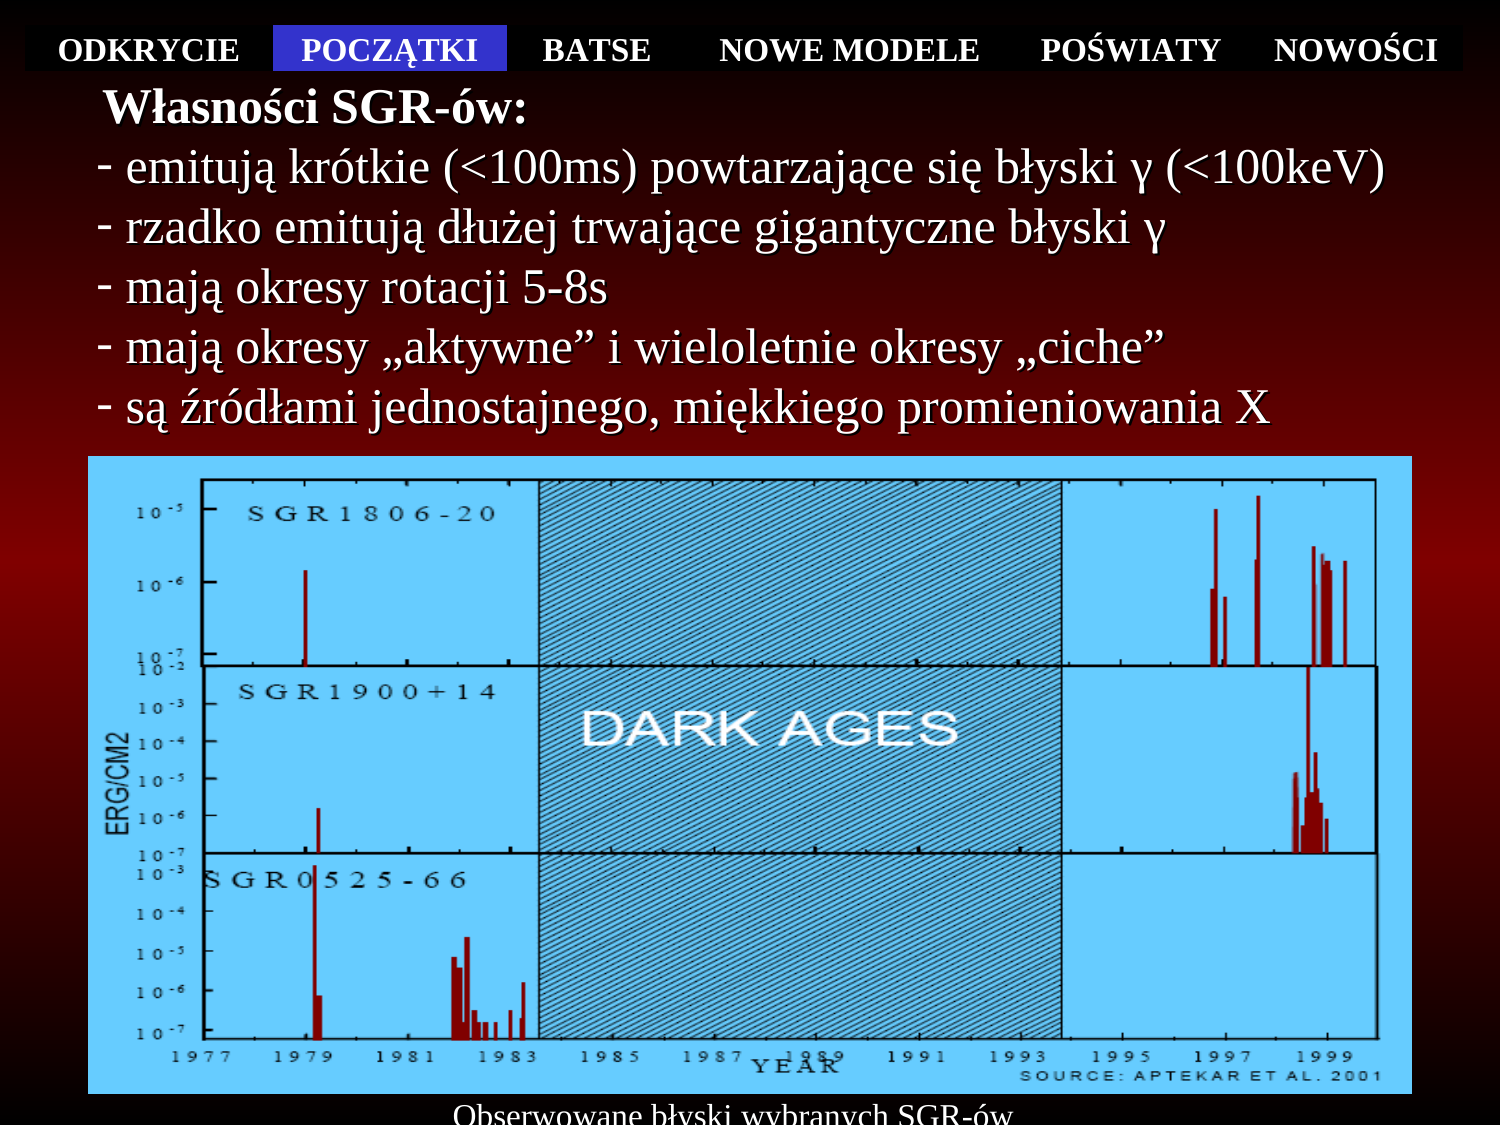

| ODKRYCIE | POCZĄTKI | BATSE | NOWE MODELE | POŚWIATY | NOWOŚCI |
| --- | --- | --- | --- | --- | --- |
Własności SGR-ów:
 emitują krótkie (<100ms) powtarzające się błyski γ (<100keV)
 rzadko emitują dłużej trwające gigantyczne błyski γ
 mają okresy rotacji 5-8s
 mają okresy „aktywne” i wieloletnie okresy „ciche”
 są źródłami jednostajnego, miękkiego promieniowania X
Obserwowane błyski wybranych SGR-ów